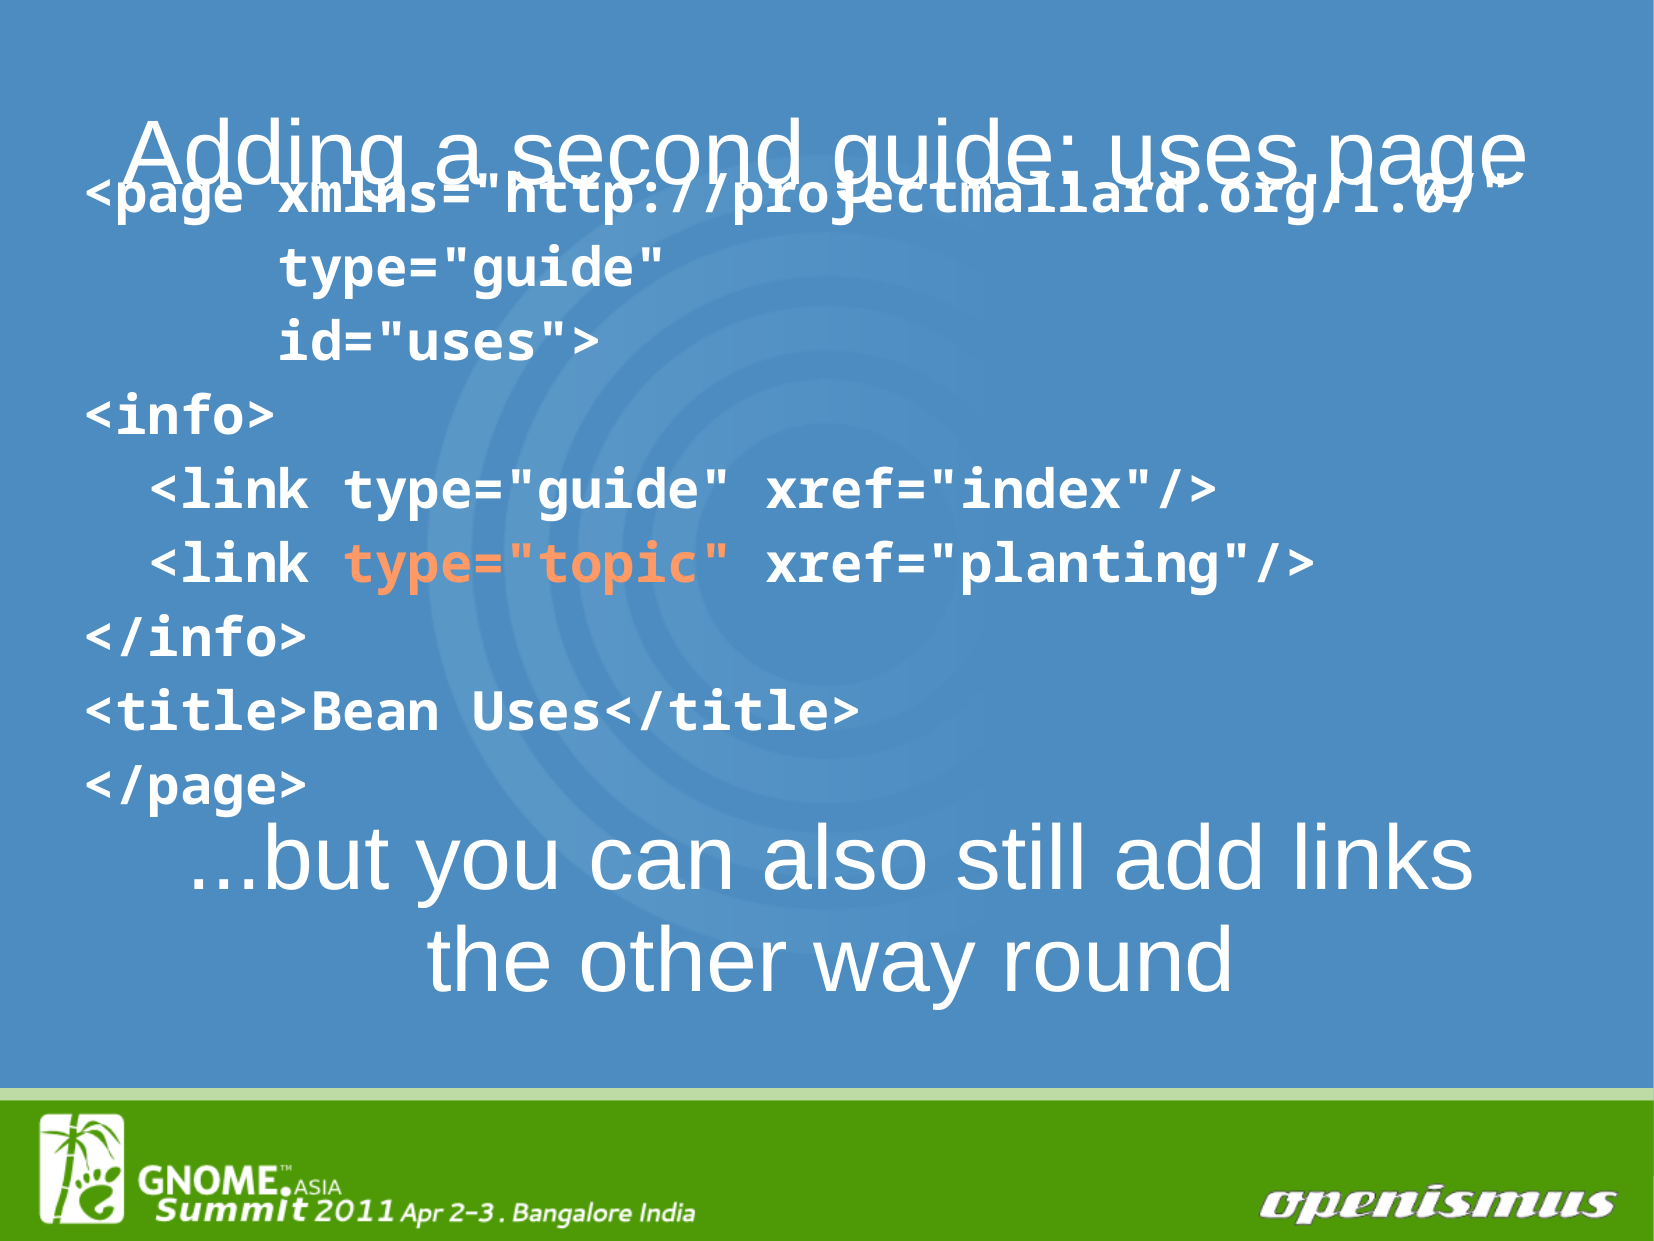

# Adding a second guide: uses.page
<page xmlns="http://projectmallard.org/1.0/"
 type="guide"
 id="uses">
<info>
 <link type="guide" xref="index"/>
 <link type="topic" xref="planting"/>
</info>
<title>Bean Uses</title>
</page>
...but you can also still add links the other way round